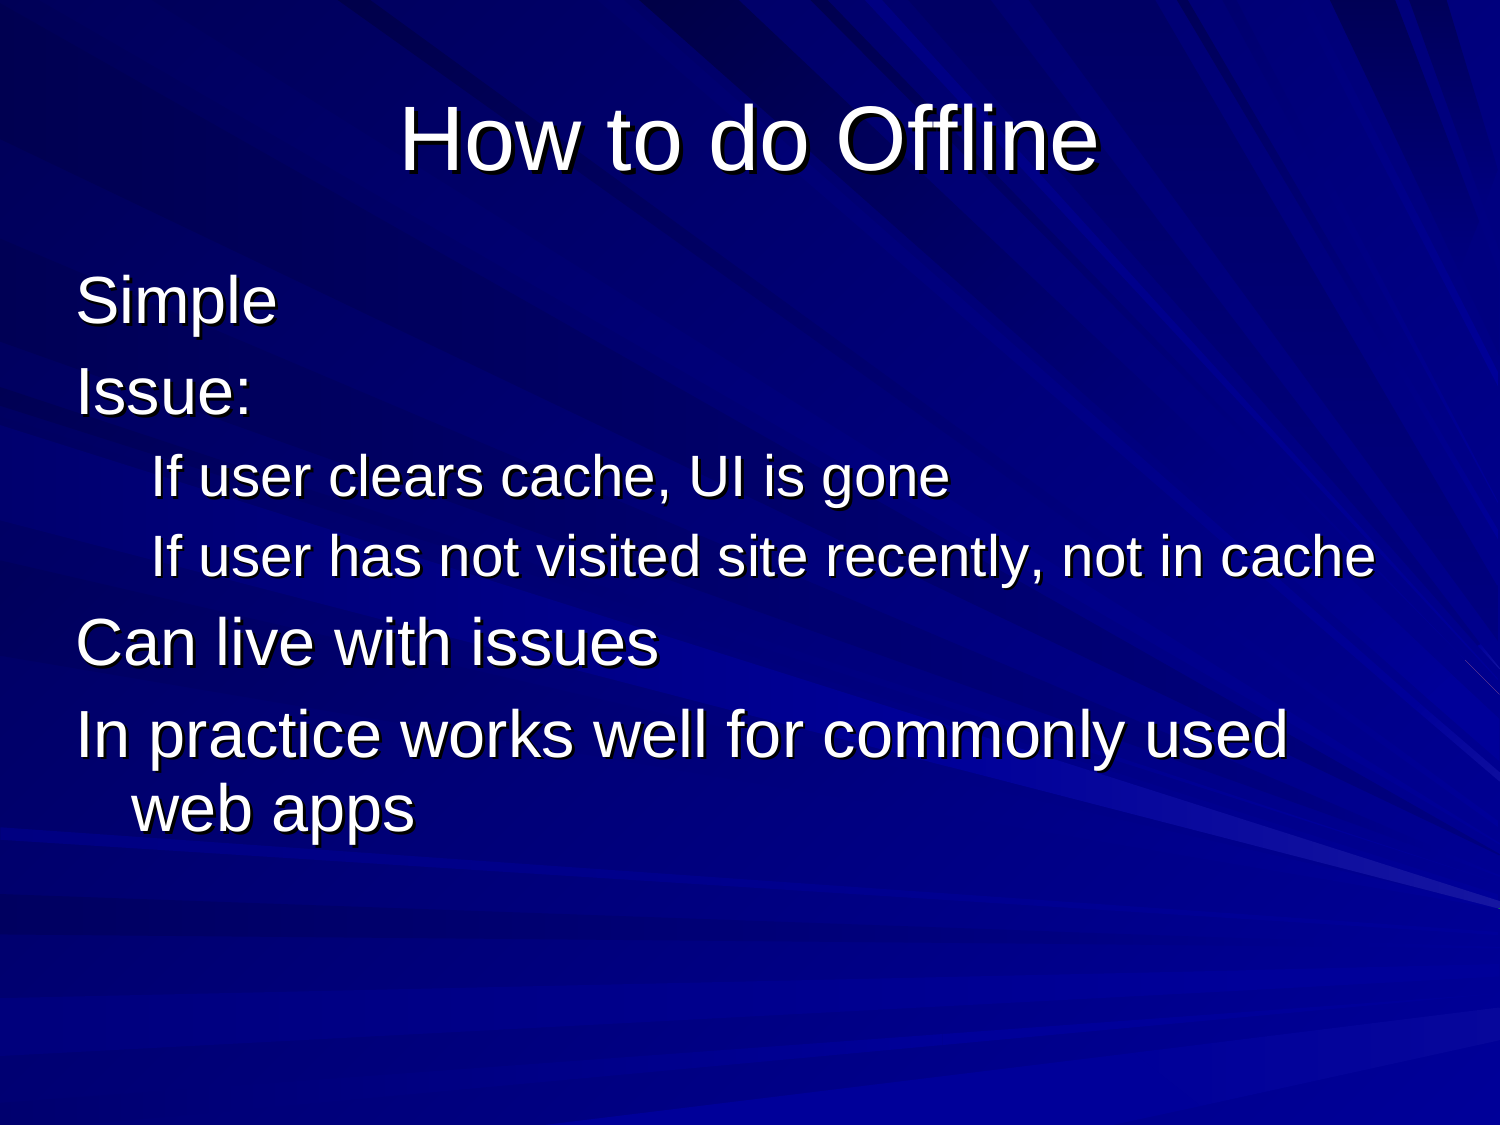

# How to do Offline
Simple
Issue:
If user clears cache, UI is gone
If user has not visited site recently, not in cache
Can live with issues
In practice works well for commonly used web apps